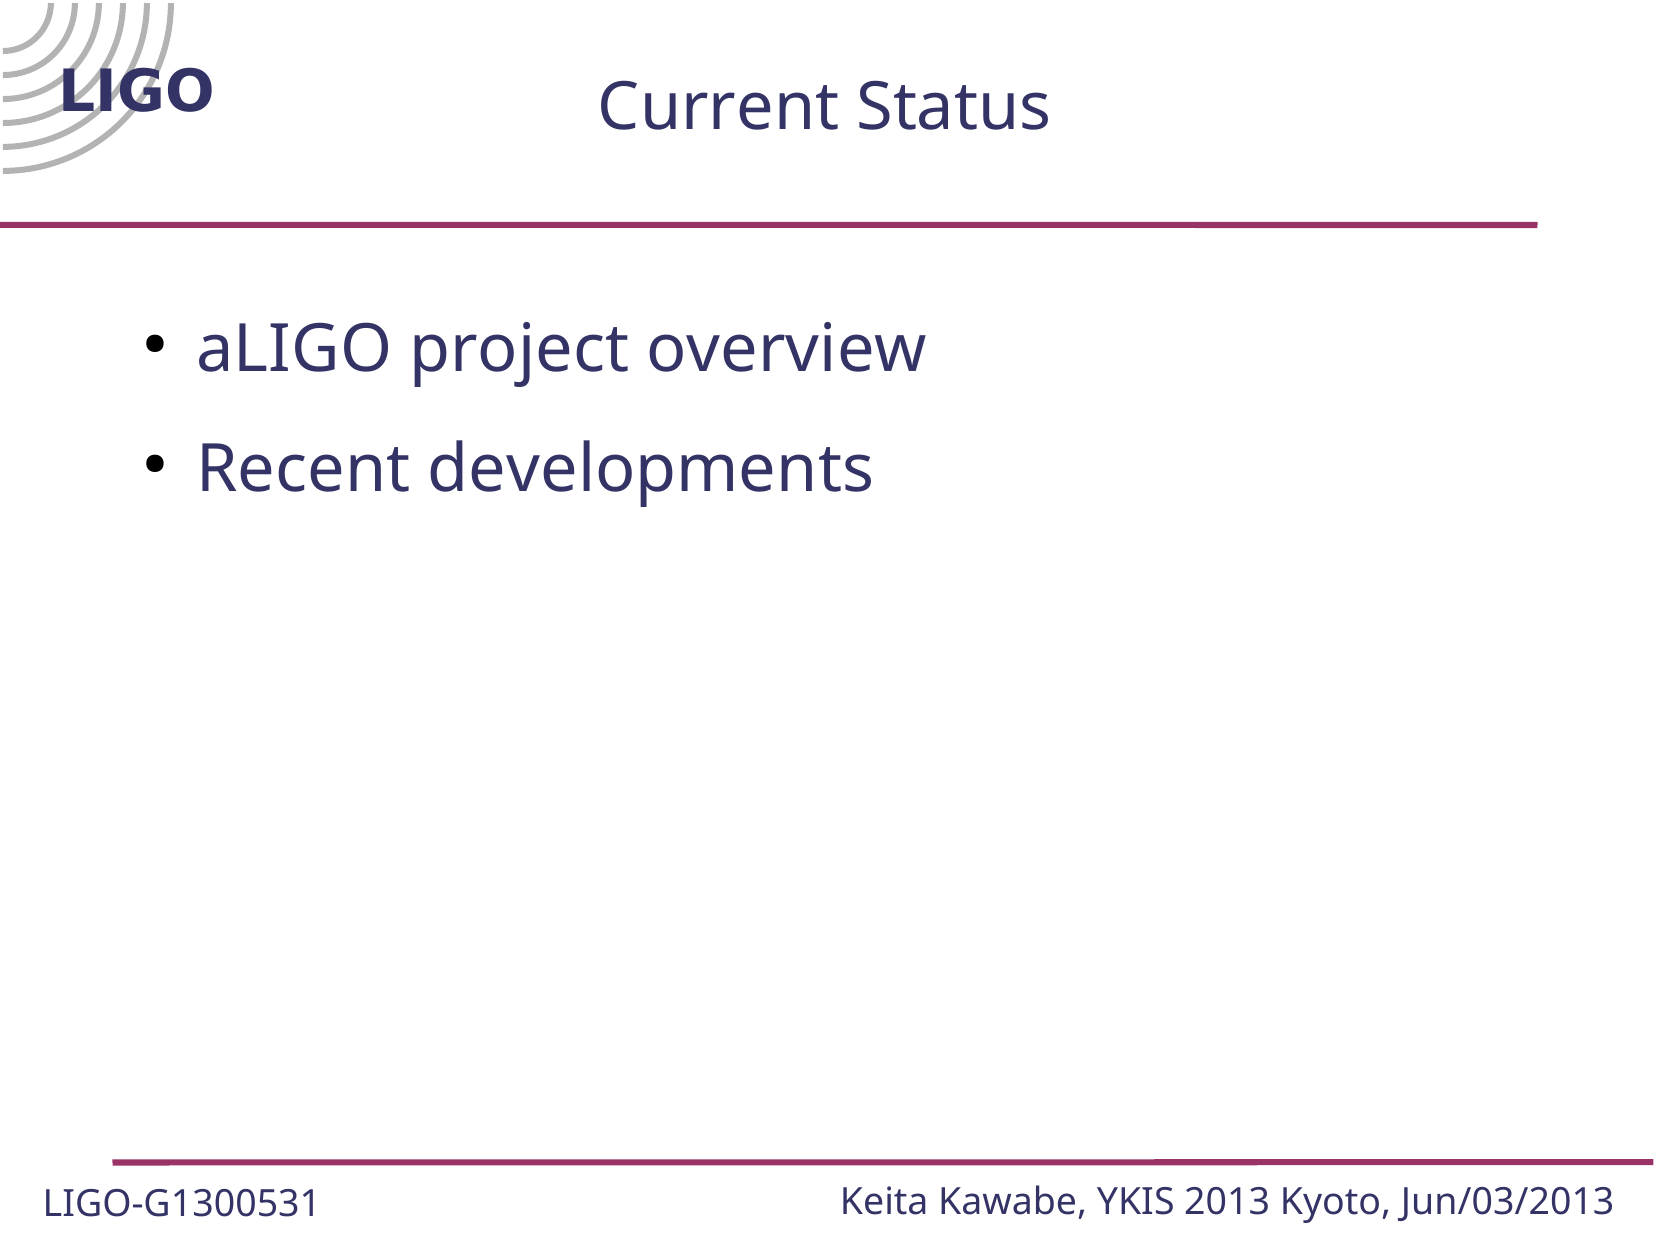

# Current Status
aLIGO project overview
Recent developments